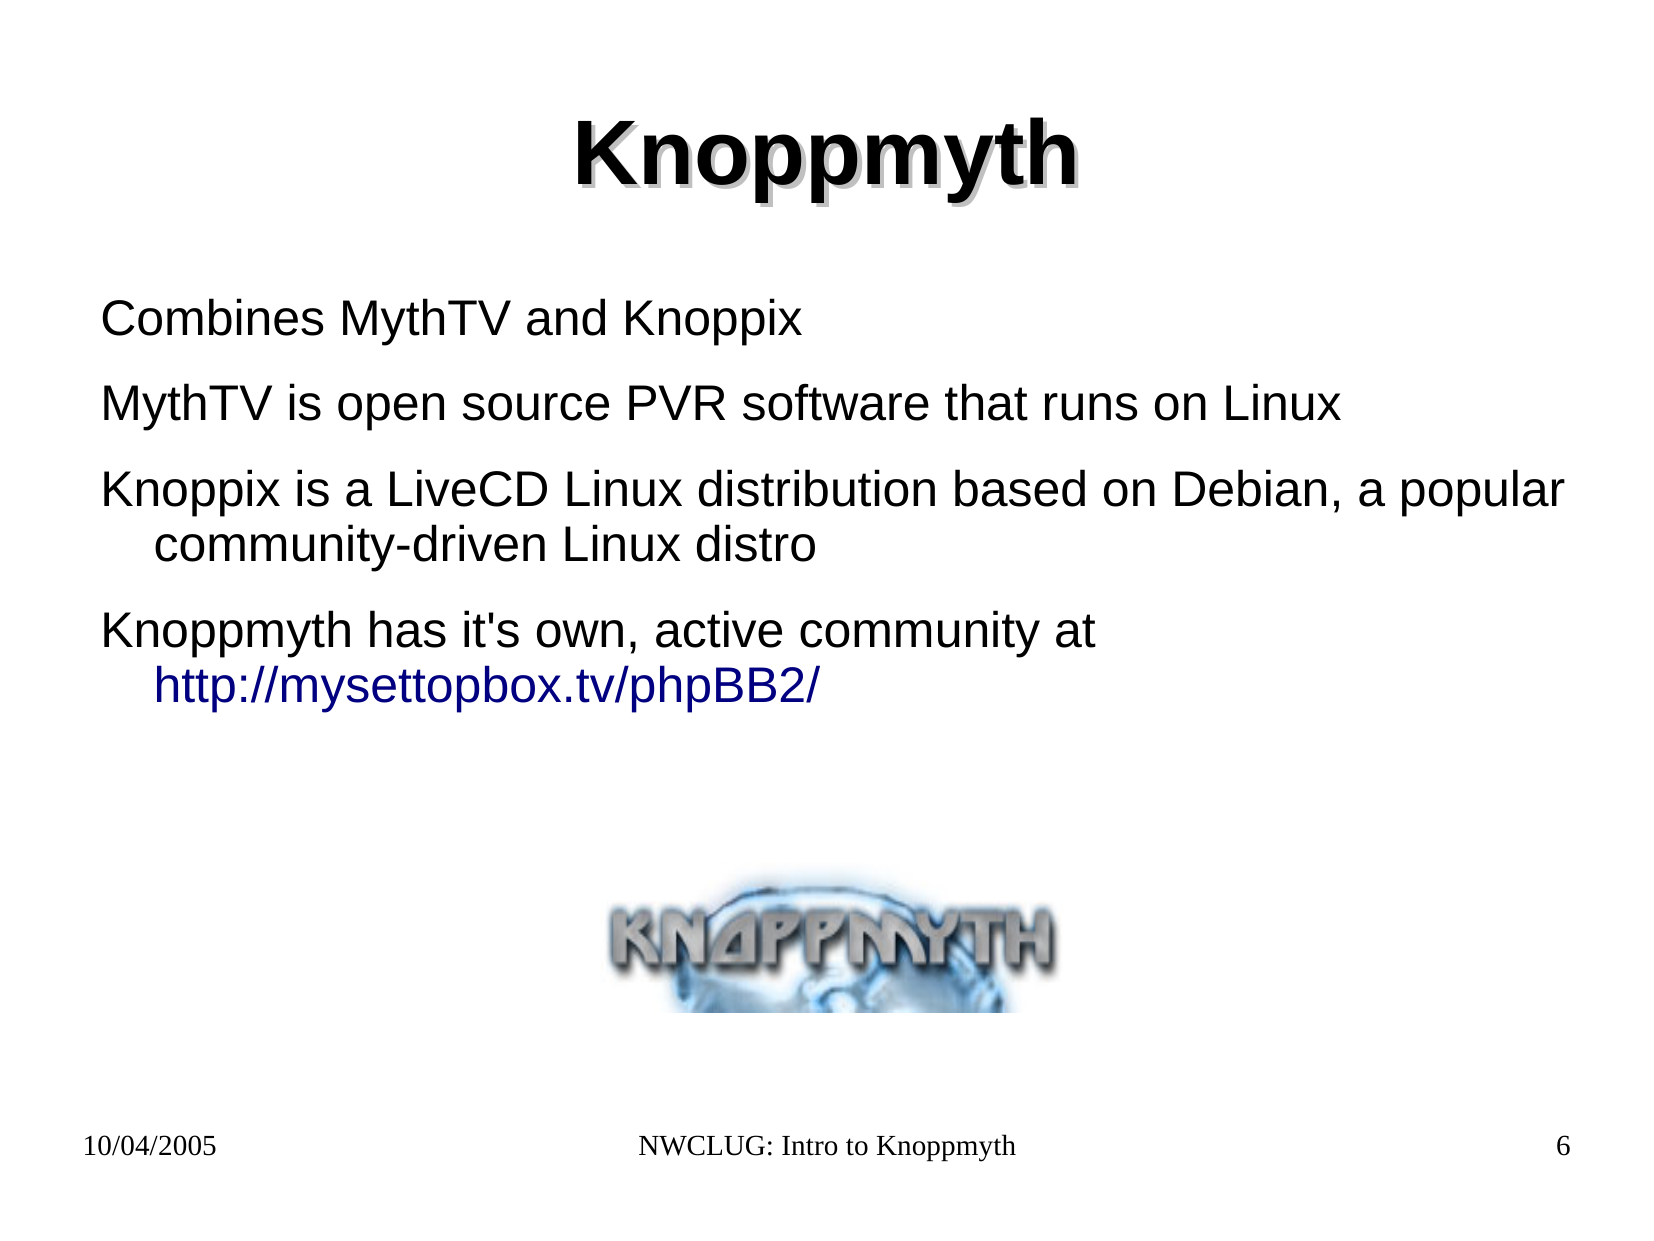

# Knoppmyth
Combines MythTV and Knoppix
MythTV is open source PVR software that runs on Linux
Knoppix is a LiveCD Linux distribution based on Debian, a popular community-driven Linux distro
Knoppmyth has it's own, active community at http://mysettopbox.tv/phpBB2/
10/04/2005
NWCLUG: Intro to Knoppmyth
6